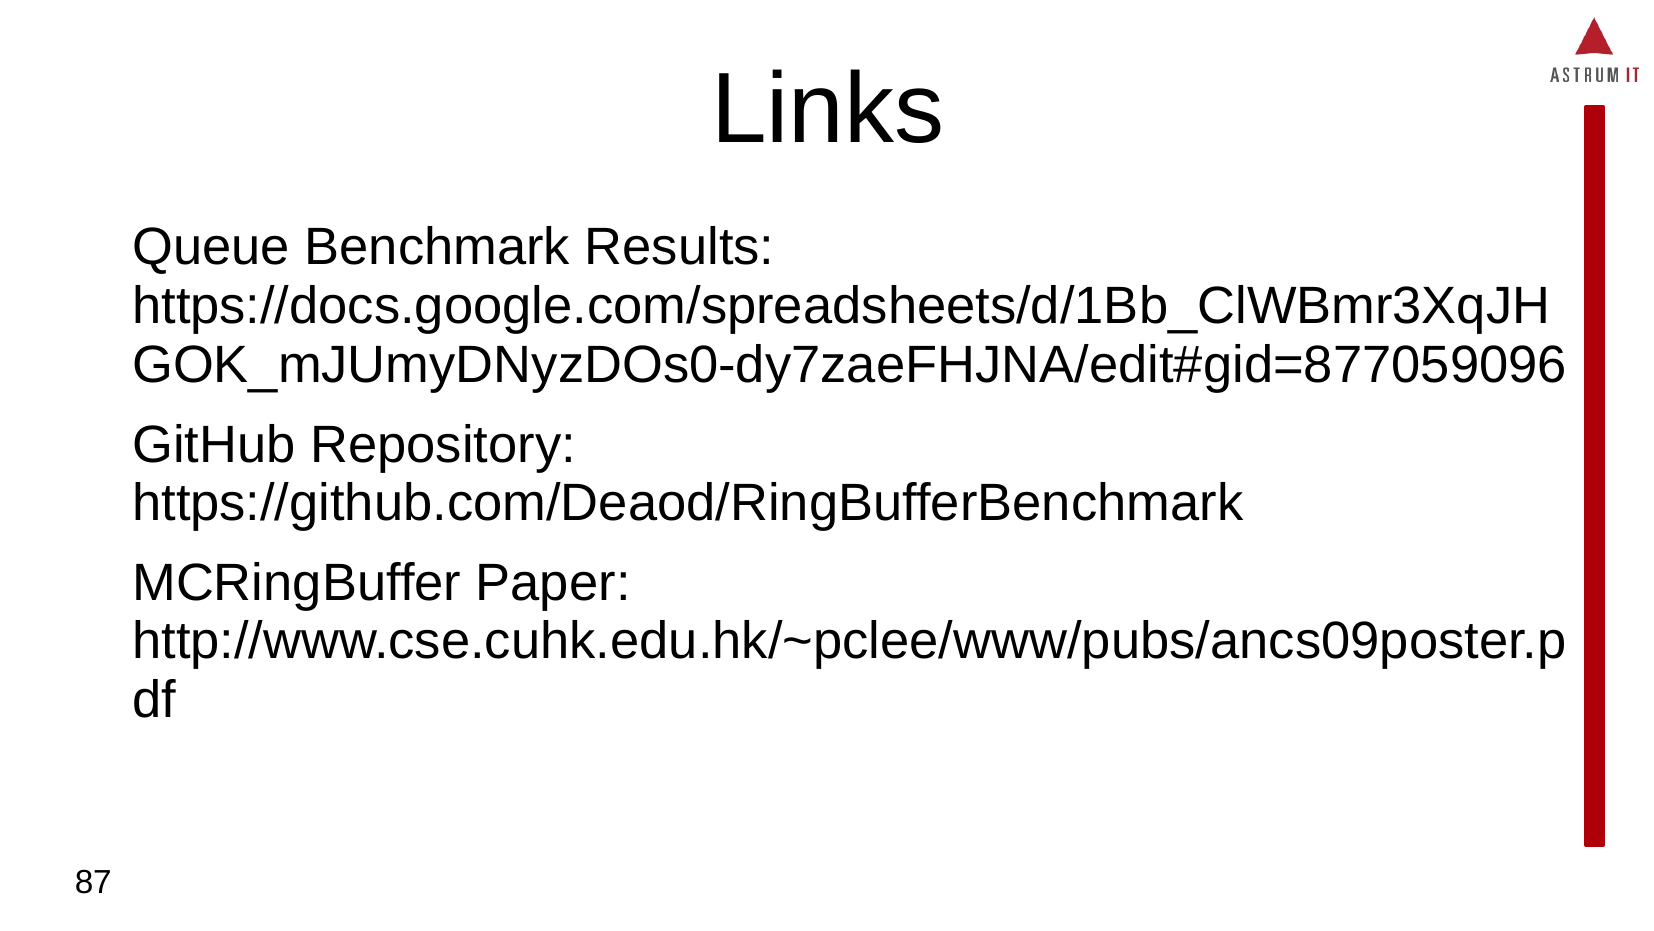

# Links
Queue Benchmark Results: https://docs.google.com/spreadsheets/d/1Bb_ClWBmr3XqJHGOK_mJUmyDNyzDOs0-dy7zaeFHJNA/edit#gid=877059096
GitHub Repository: https://github.com/Deaod/RingBufferBenchmark
MCRingBuffer Paper: http://www.cse.cuhk.edu.hk/~pclee/www/pubs/ancs09poster.pdf